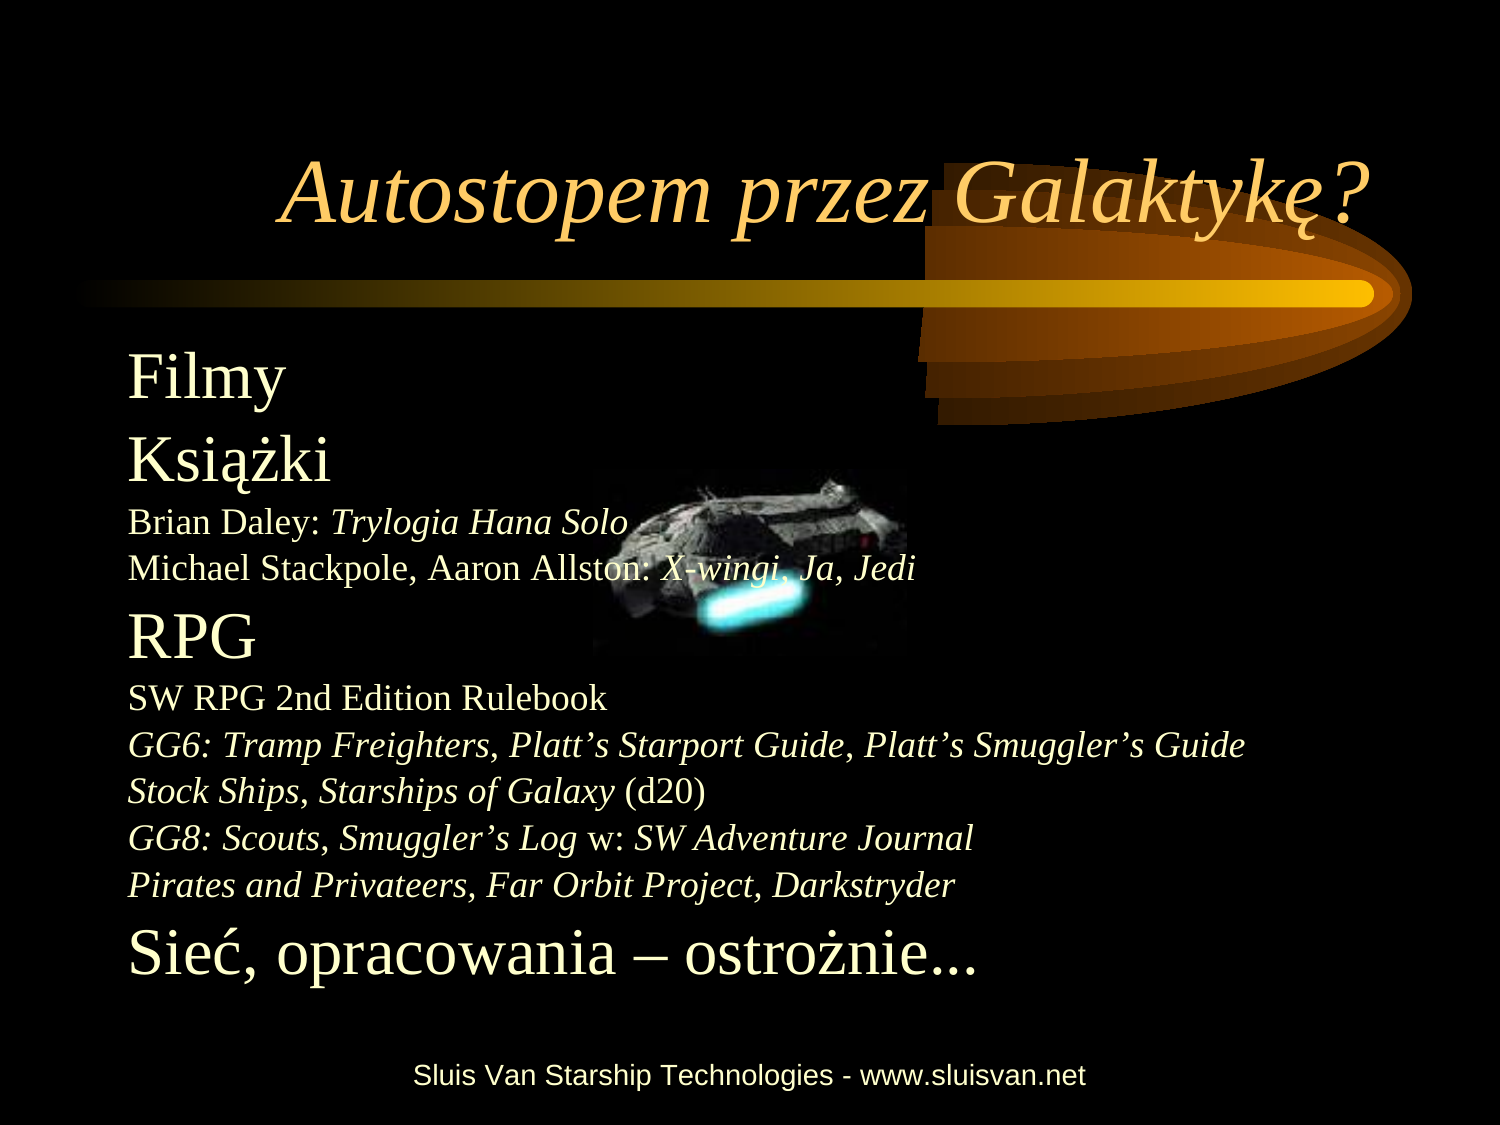

# Autostopem przez Galaktykę?
Filmy
Książki
Brian Daley: Trylogia Hana Solo
Michael Stackpole, Aaron Allston: X-wingi, Ja, Jedi
RPG
SW RPG 2nd Edition Rulebook
GG6: Tramp Freighters, Platt’s Starport Guide, Platt’s Smuggler’s Guide
Stock Ships, Starships of Galaxy (d20)
GG8: Scouts, Smuggler’s Log w: SW Adventure Journal
Pirates and Privateers, Far Orbit Project, Darkstryder
Sieć, opracowania – ostrożnie...
Sluis Van Starship Technologies - www.sluisvan.net